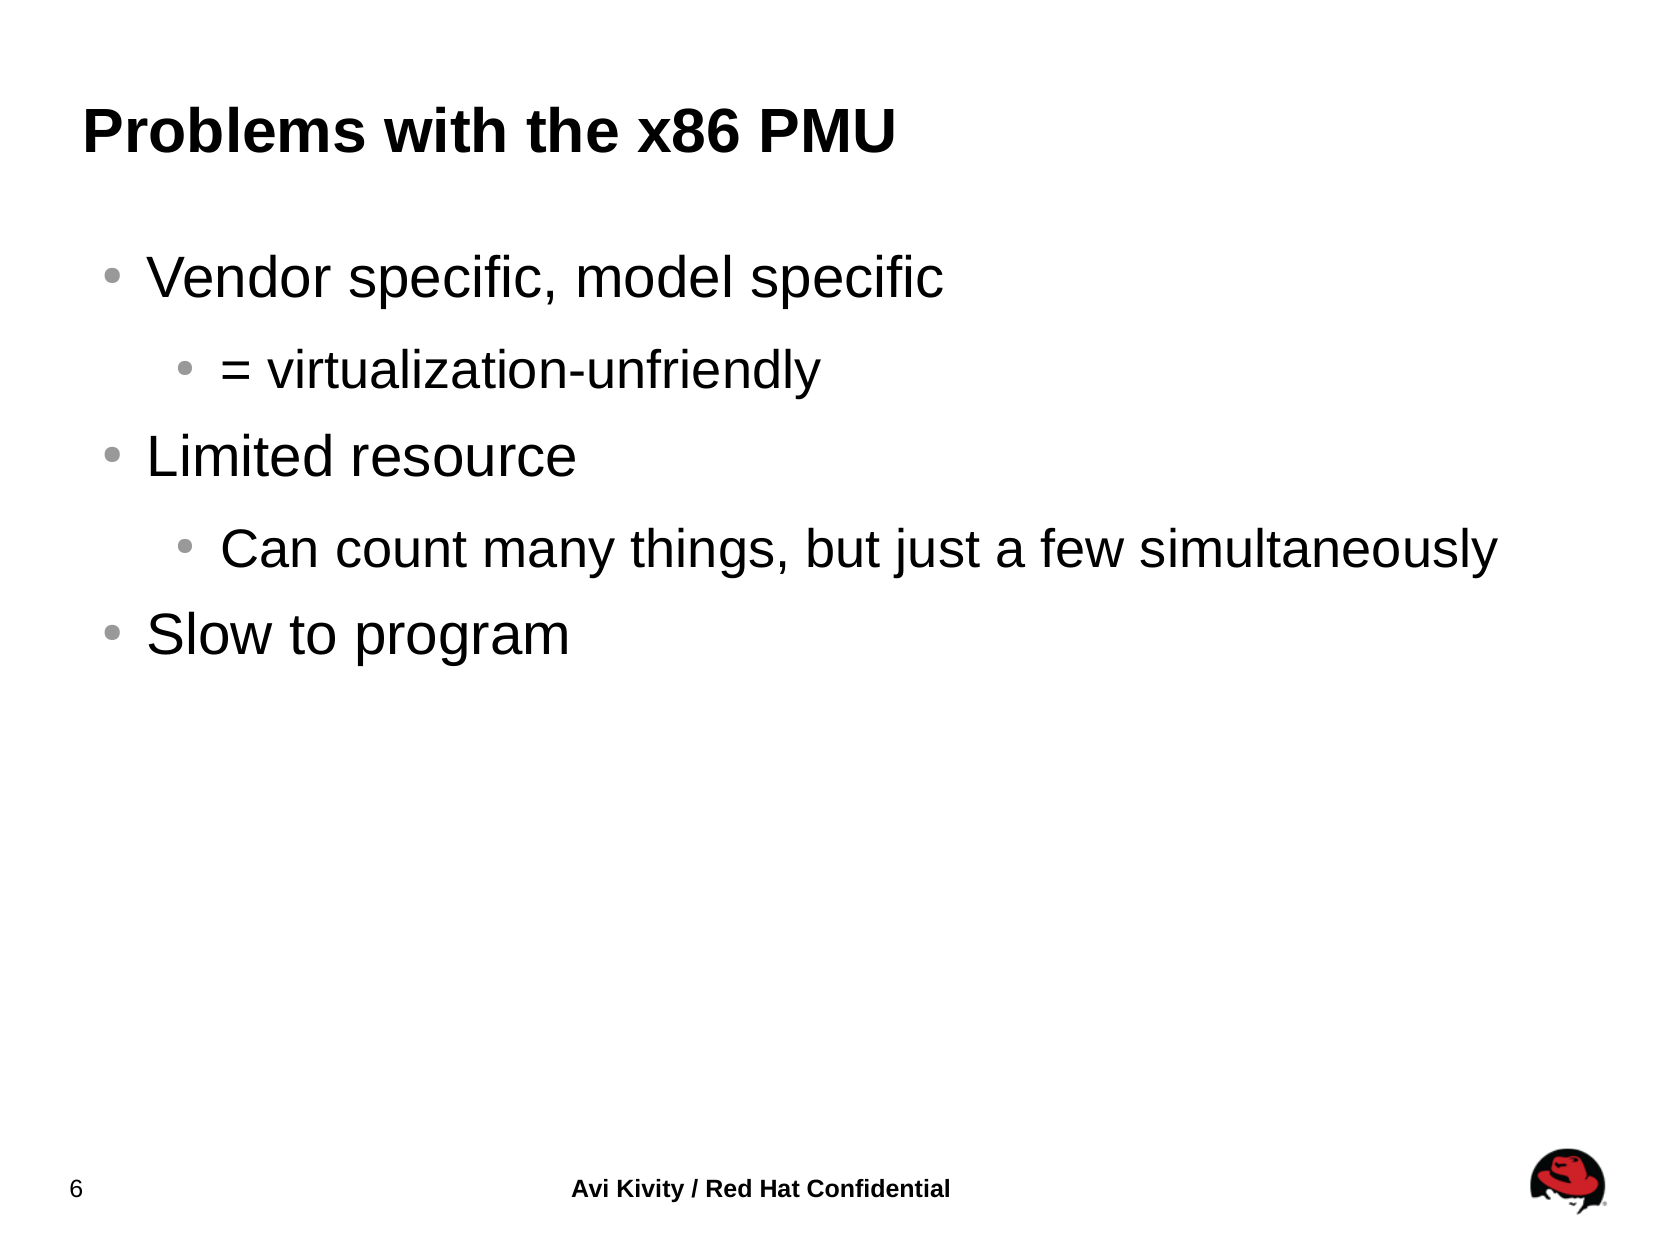

# Problems with the x86 PMU
Vendor specific, model specific
= virtualization-unfriendly
Limited resource
Can count many things, but just a few simultaneously
Slow to program